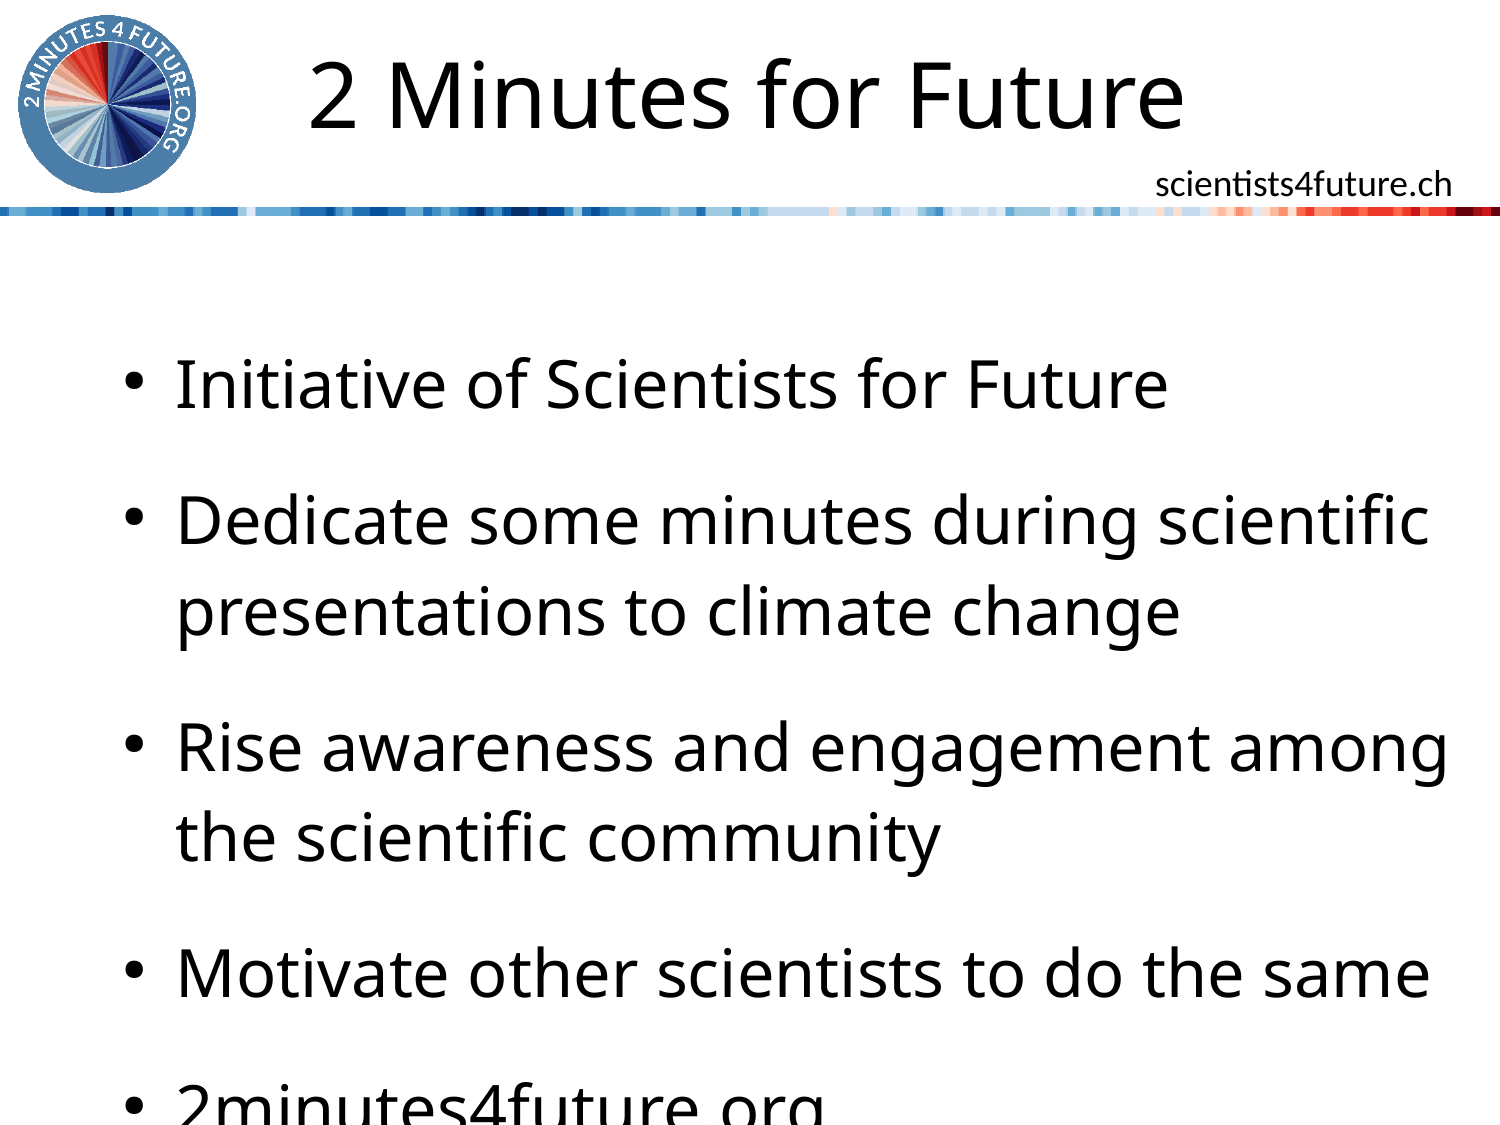

2 Minutes for Future
Initiative of Scientists for Future
Dedicate some minutes during scientific presentations to climate change
Rise awareness and engagement among the scientific community
Motivate other scientists to do the same
2minutes4future.org